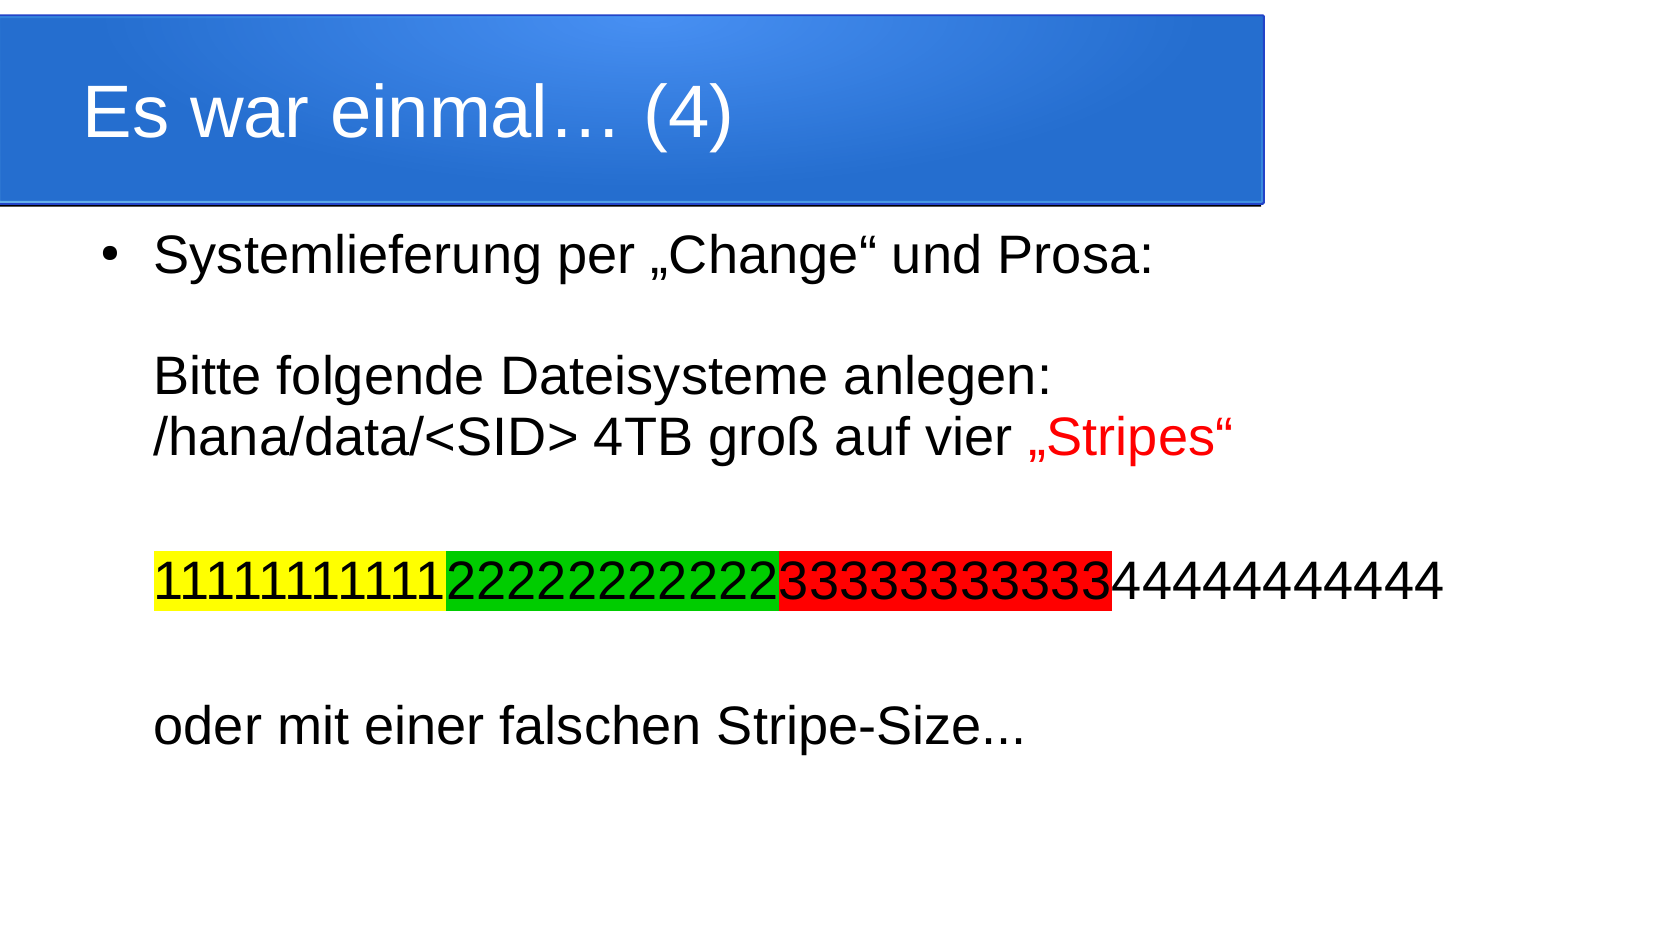

# Es war einmal… (4)
Systemlieferung per „Change“ und Prosa:
Bitte folgende Dateisysteme anlegen:
/hana/data/<SID> 4TB groß auf vier „Stripes“
11111111111222222222223333333333344444444444
oder mit einer falschen Stripe-Size...